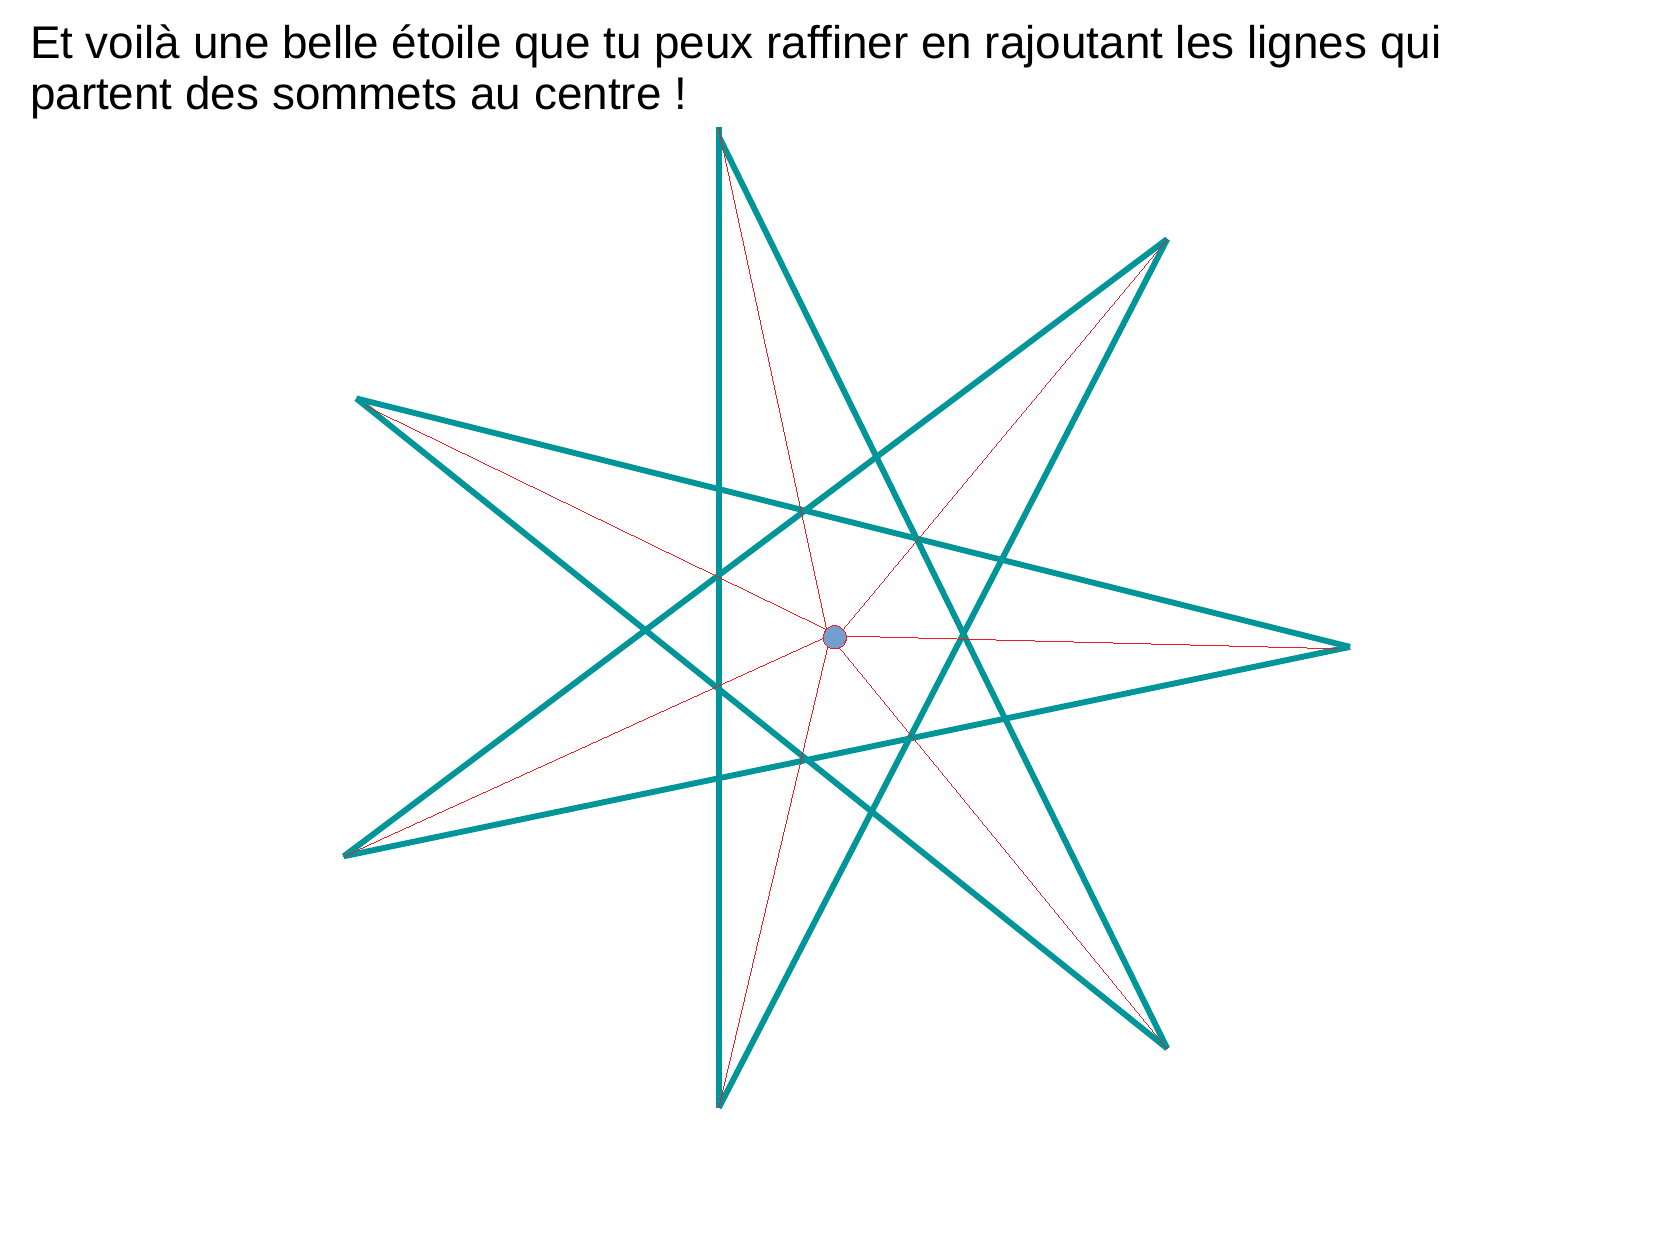

# Et voilà une belle étoile que tu peux raffiner en rajoutant les lignes qui partent des sommets au centre !